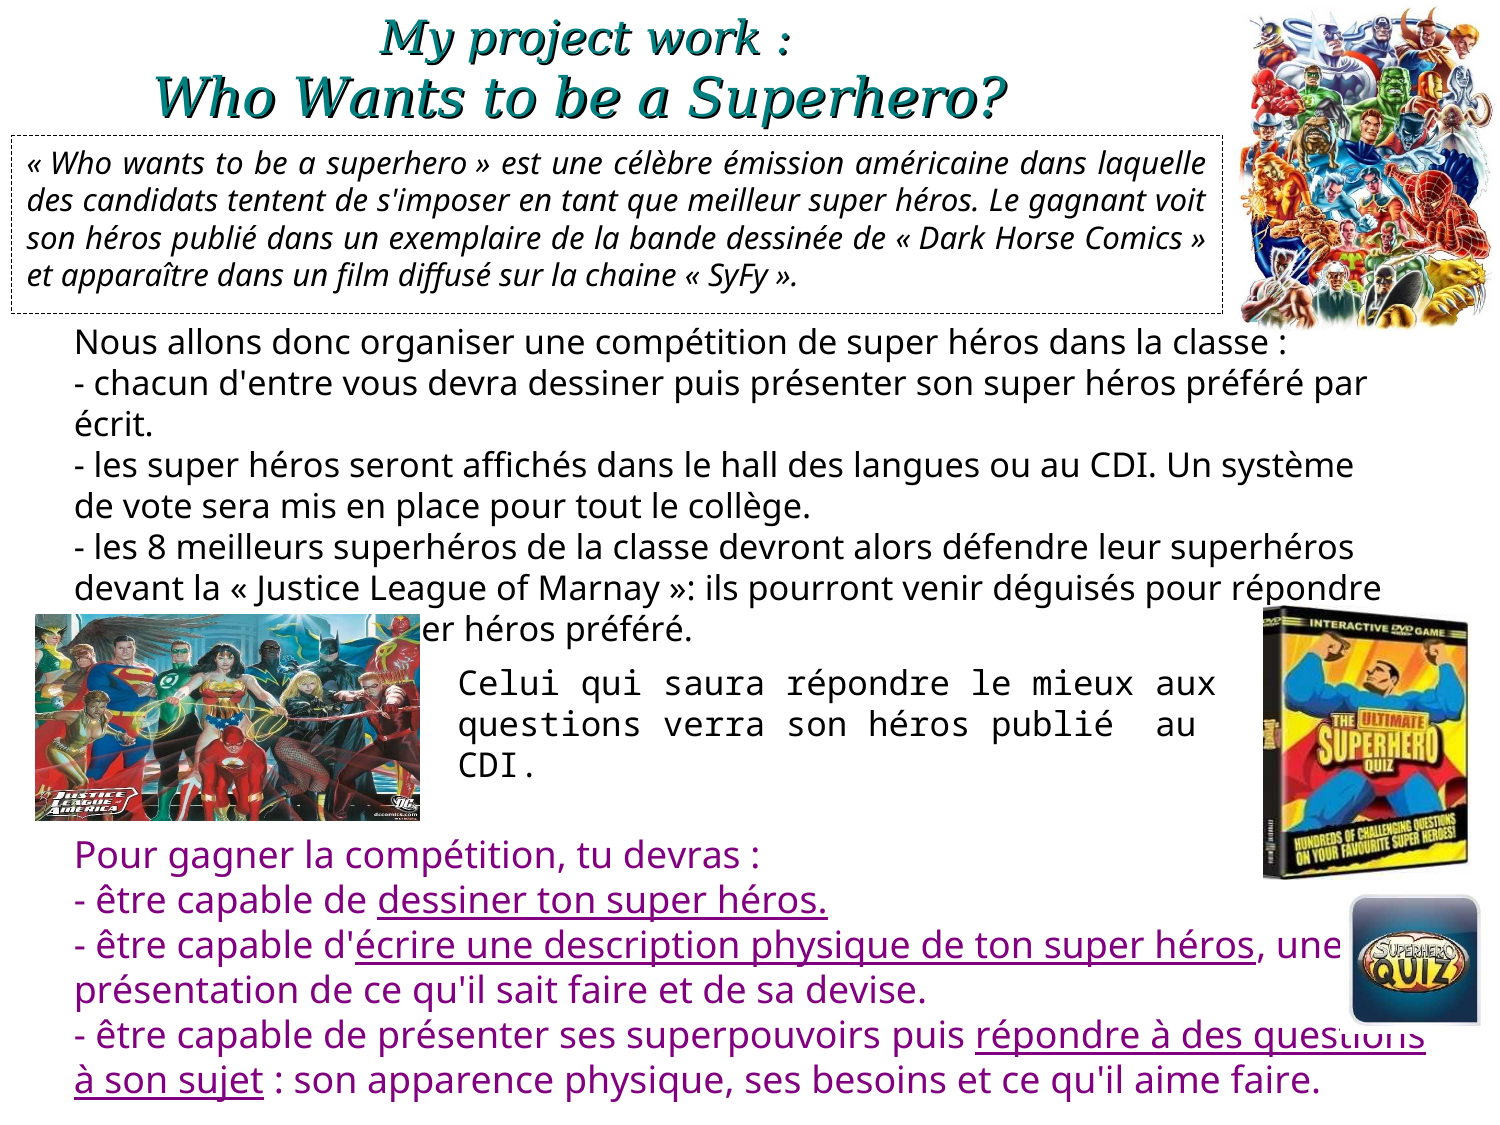

My project work :
Who Wants to be a Superhero?
« Who wants to be a superhero » est une célèbre émission américaine dans laquelle des candidats tentent de s'imposer en tant que meilleur super héros. Le gagnant voit son héros publié dans un exemplaire de la bande dessinée de « Dark Horse Comics » et apparaître dans un film diffusé sur la chaine « SyFy ».
Nous allons donc organiser une compétition de super héros dans la classe :
- chacun d'entre vous devra dessiner puis présenter son super héros préféré par écrit.
- les super héros seront affichés dans le hall des langues ou au CDI. Un système de vote sera mis en place pour tout le collège.
- les 8 meilleurs superhéros de la classe devront alors défendre leur superhéros devant la « Justice League of Marnay »: ils pourront venir déguisés pour répondre à un quiz sur leur super héros préféré.
Celui qui saura répondre le mieux aux questions verra son héros publié au CDI.
Pour gagner la compétition, tu devras :
- être capable de dessiner ton super héros.
- être capable d'écrire une description physique de ton super héros, une présentation de ce qu'il sait faire et de sa devise.
- être capable de présenter ses superpouvoirs puis répondre à des questions à son sujet : son apparence physique, ses besoins et ce qu'il aime faire.